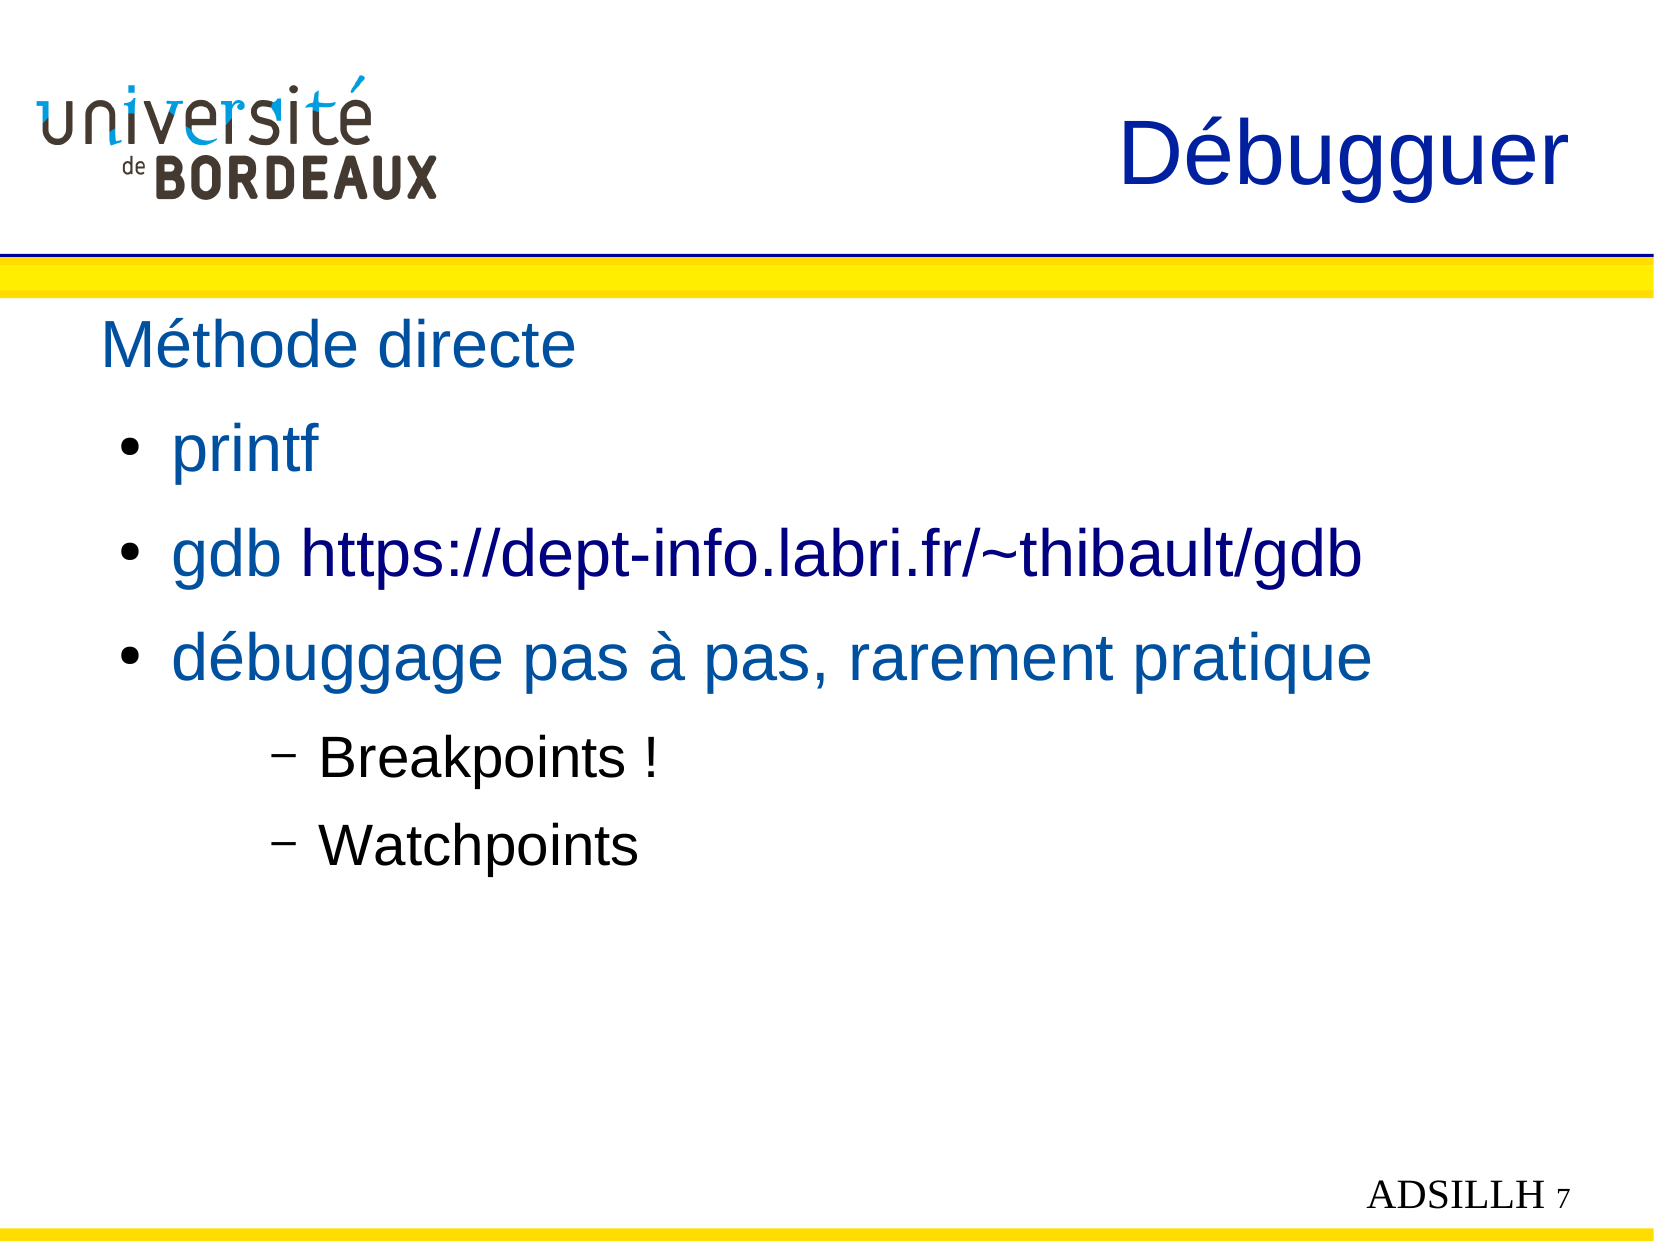

# Débugguer
Méthode directe
printf
gdb https://dept-info.labri.fr/~thibault/gdb
débuggage pas à pas, rarement pratique
Breakpoints !
Watchpoints
7